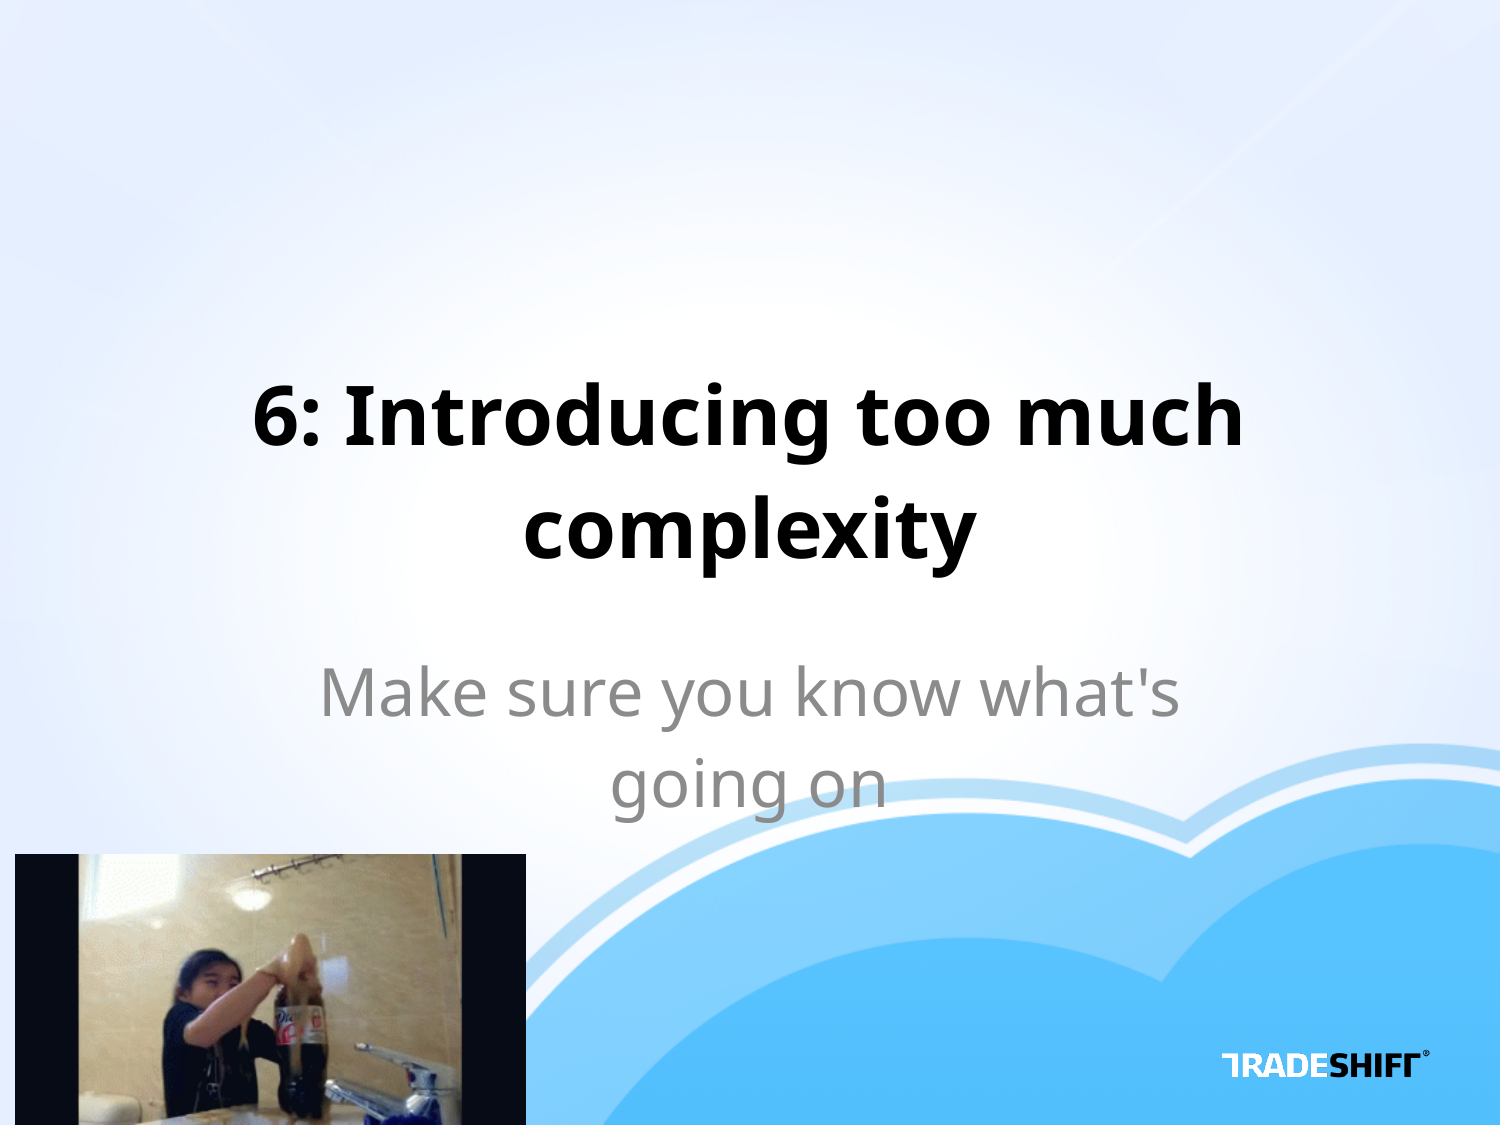

# 6: Introducing too much complexity
Make sure you know what's going on